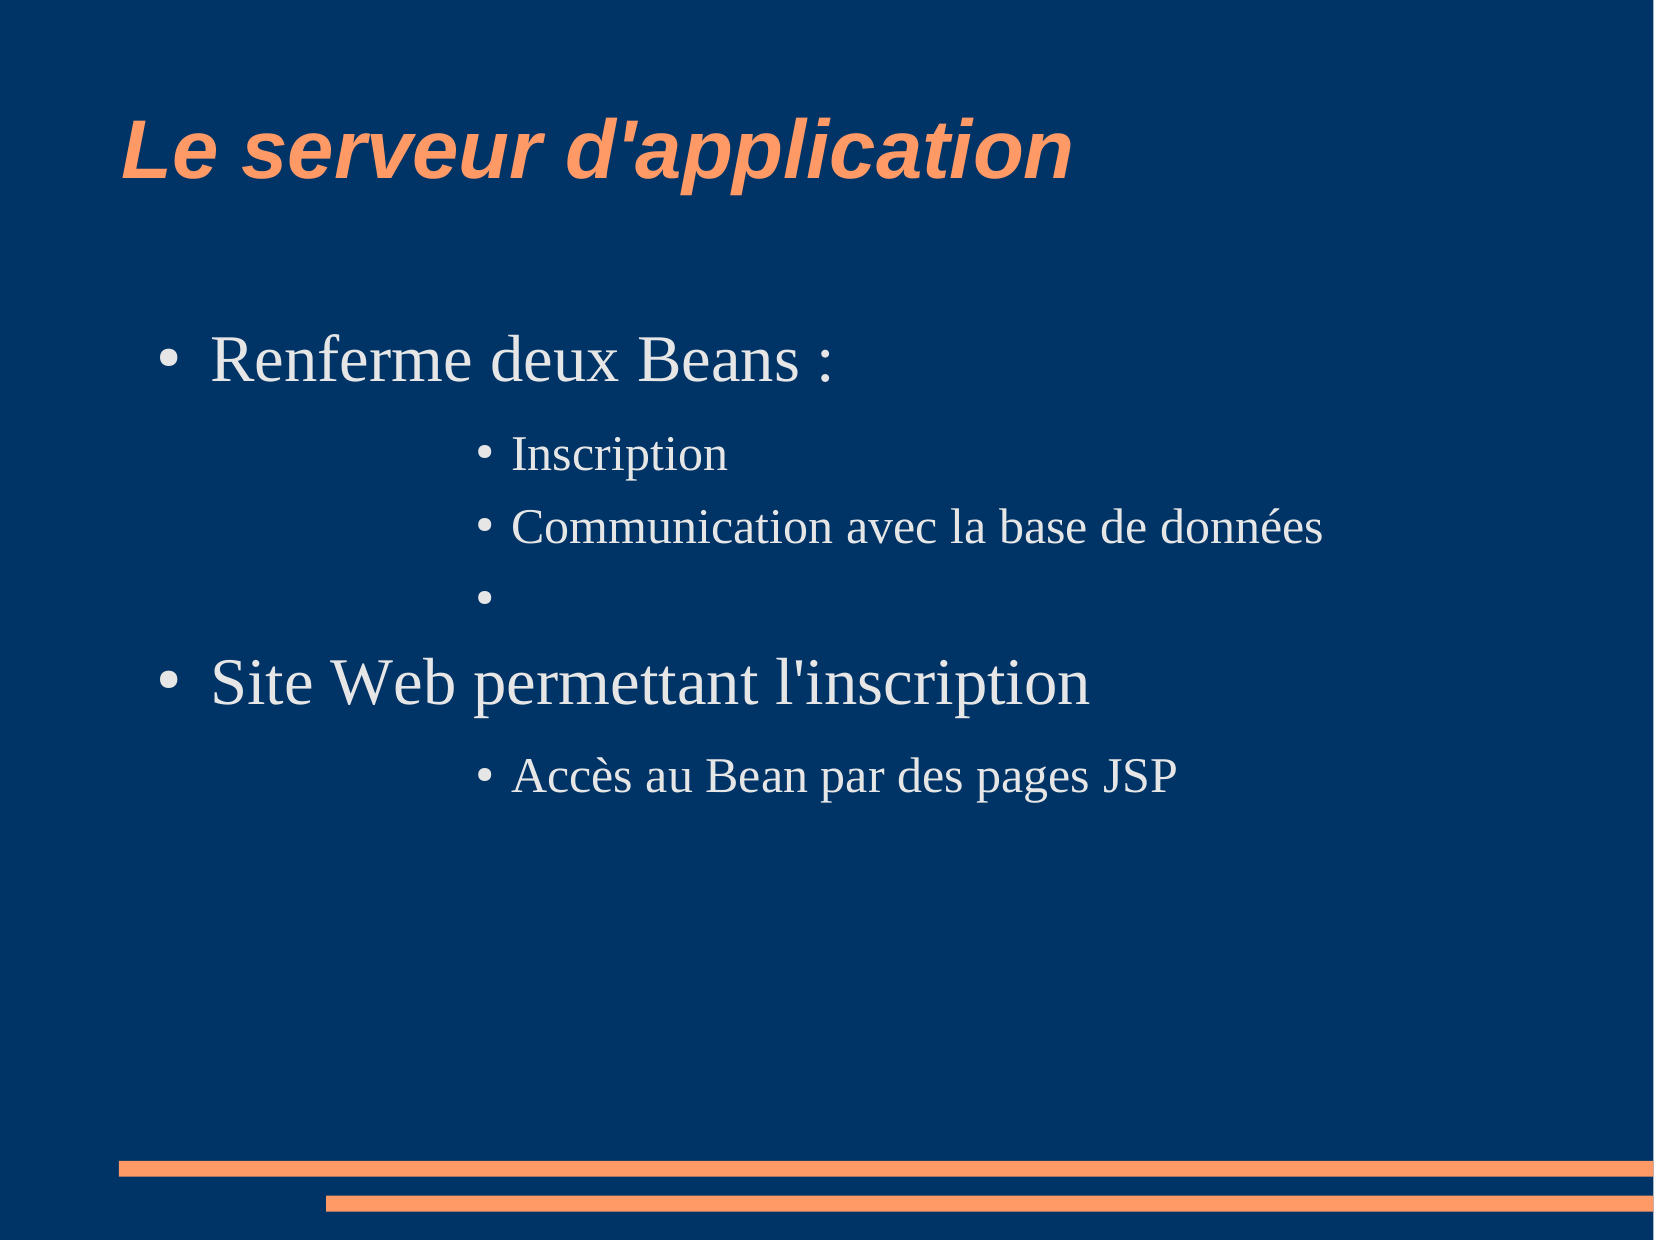

# Le serveur d'application
Renferme deux Beans :
Inscription
Communication avec la base de données
Site Web permettant l'inscription
Accès au Bean par des pages JSP